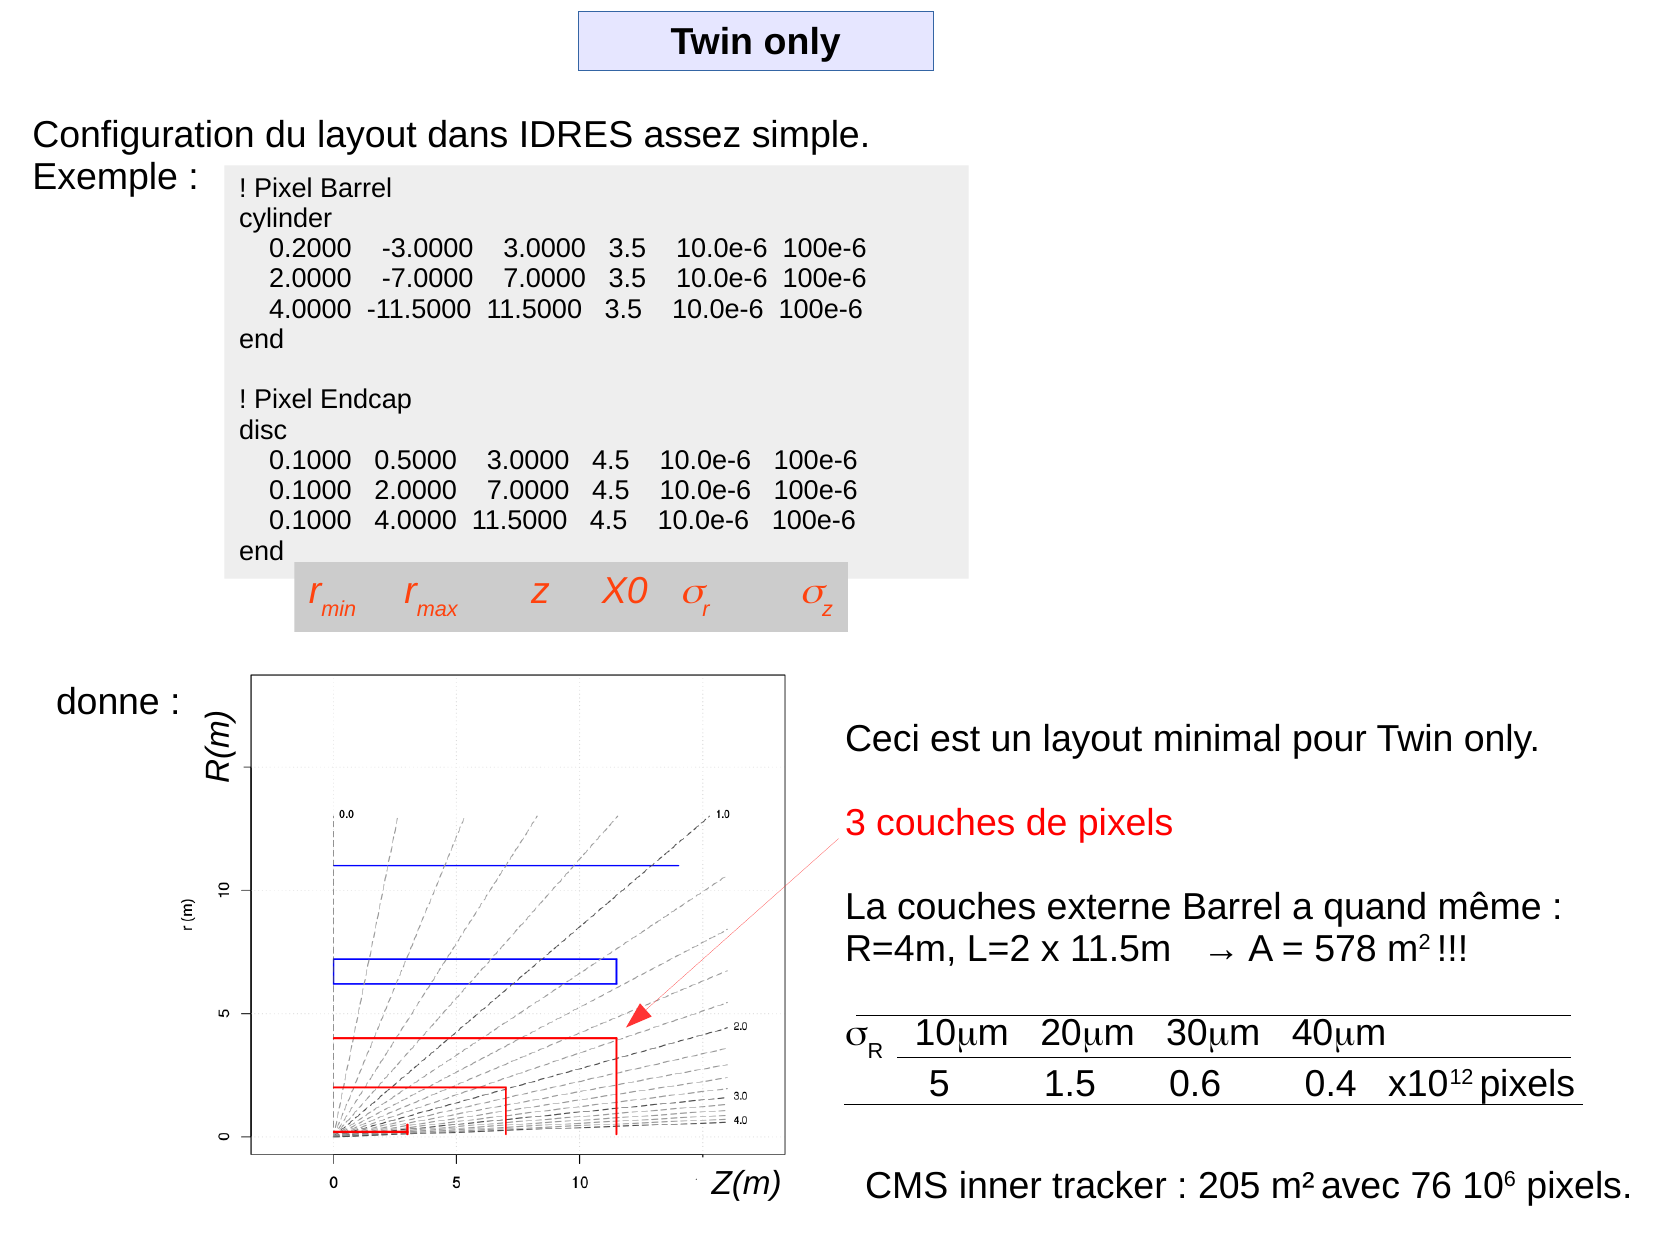

Twin only
Configuration du layout dans IDRES assez simple.
Exemple :
! Pixel Barrel
cylinder
 0.2000 -3.0000 3.0000 3.5 10.0e-6 100e-6
 2.0000 -7.0000 7.0000 3.5 10.0e-6 100e-6
 4.0000 -11.5000 11.5000 3.5 10.0e-6 100e-6
end
! Pixel Endcap
disc
 0.1000 0.5000 3.0000 4.5 10.0e-6 100e-6
 0.1000 2.0000 7.0000 4.5 10.0e-6 100e-6
 0.1000 4.0000 11.5000 4.5 10.0e-6 100e-6
end
rmin rmax z X0 sr sz
donne :
Ceci est un layout minimal pour Twin only.
3 couches de pixels
La couches externe Barrel a quand même :
R=4m, L=2 x 11.5m → A = 578 m2 !!!
sR 10mm 20mm 30mm 40mm
 5 1.5 0.6 0.4 x1012 pixels
R(m)
Z(m)
CMS inner tracker : 205 m² avec 76 106 pixels.